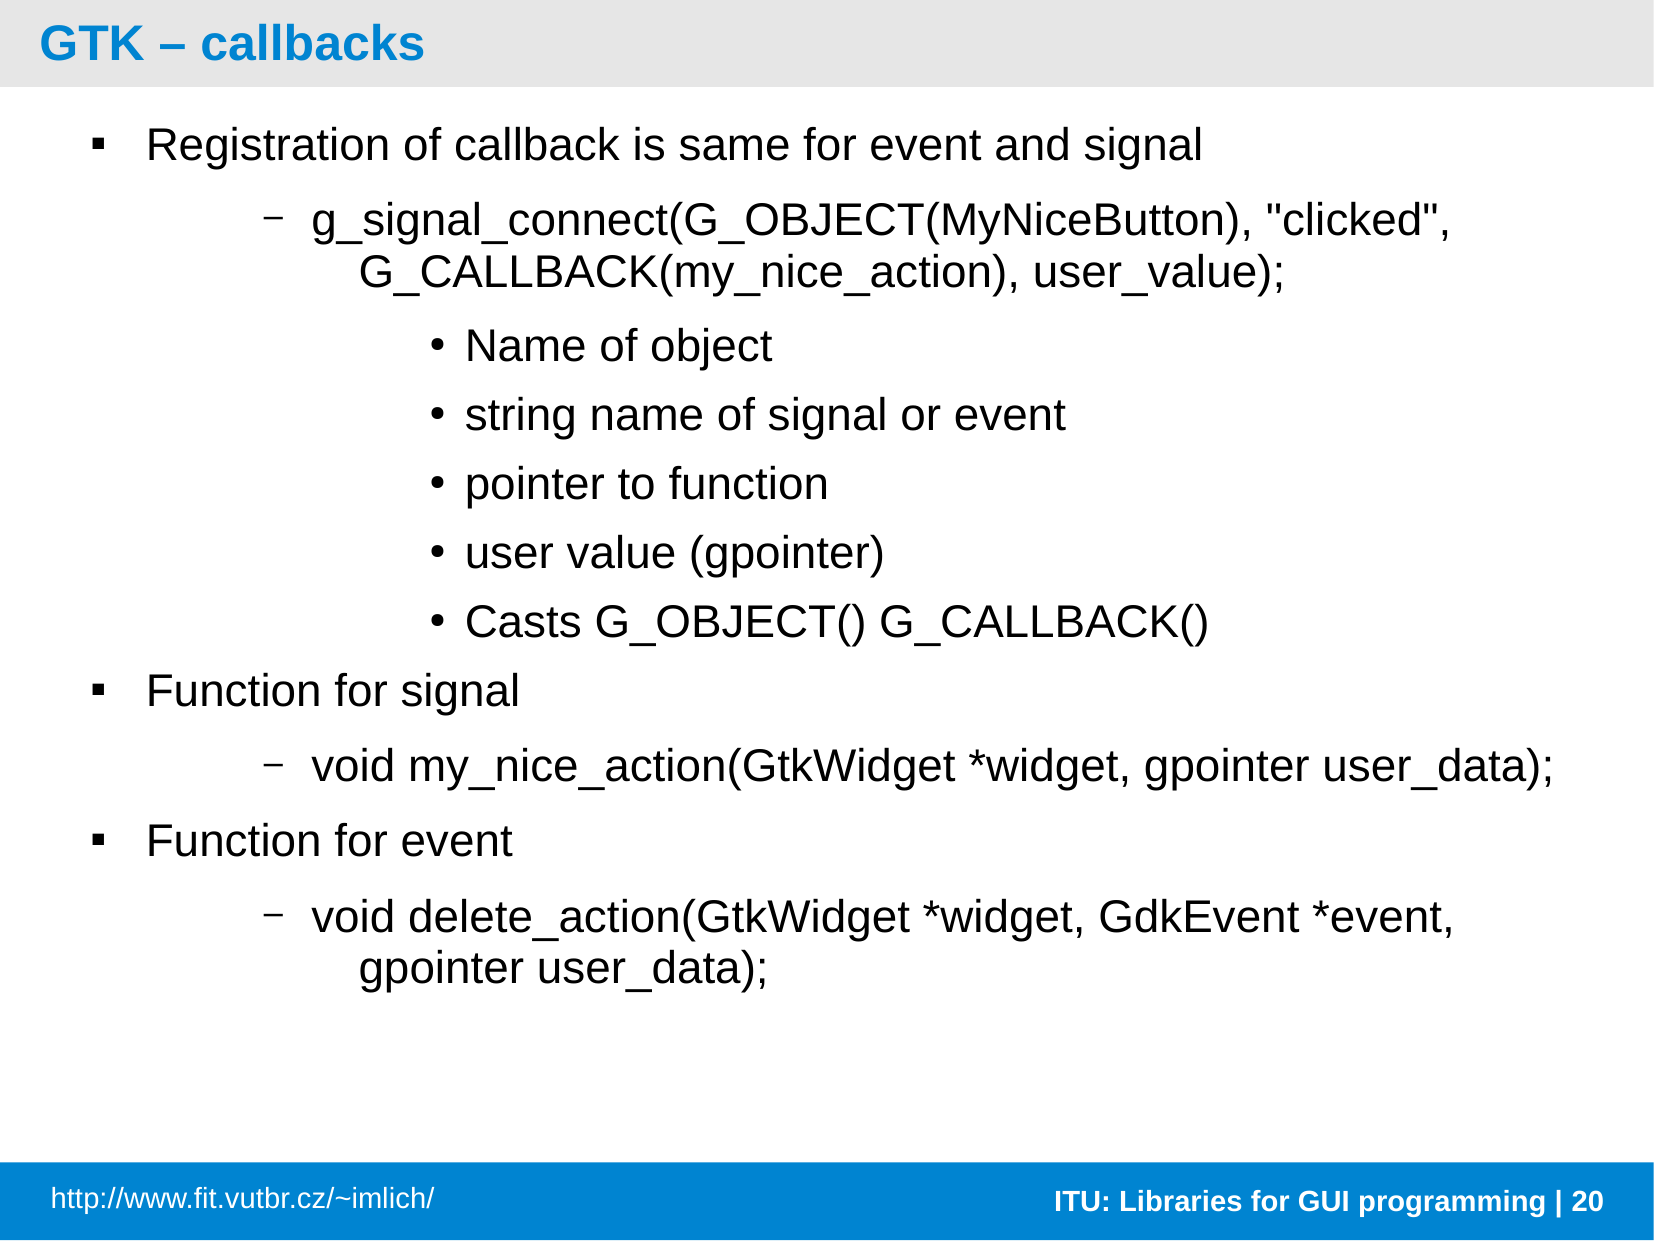

# GTK – callbacks
Registration of callback is same for event and signal
g_signal_connect(G_OBJECT(MyNiceButton), "clicked", G_CALLBACK(my_nice_action), user_value);
Name of object
string name of signal or event
pointer to function
user value (gpointer)
Casts G_OBJECT() G_CALLBACK()
Function for signal
void my_nice_action(GtkWidget *widget, gpointer user_data);
Function for event
void delete_action(GtkWidget *widget, GdkEvent *event, gpointer user_data);